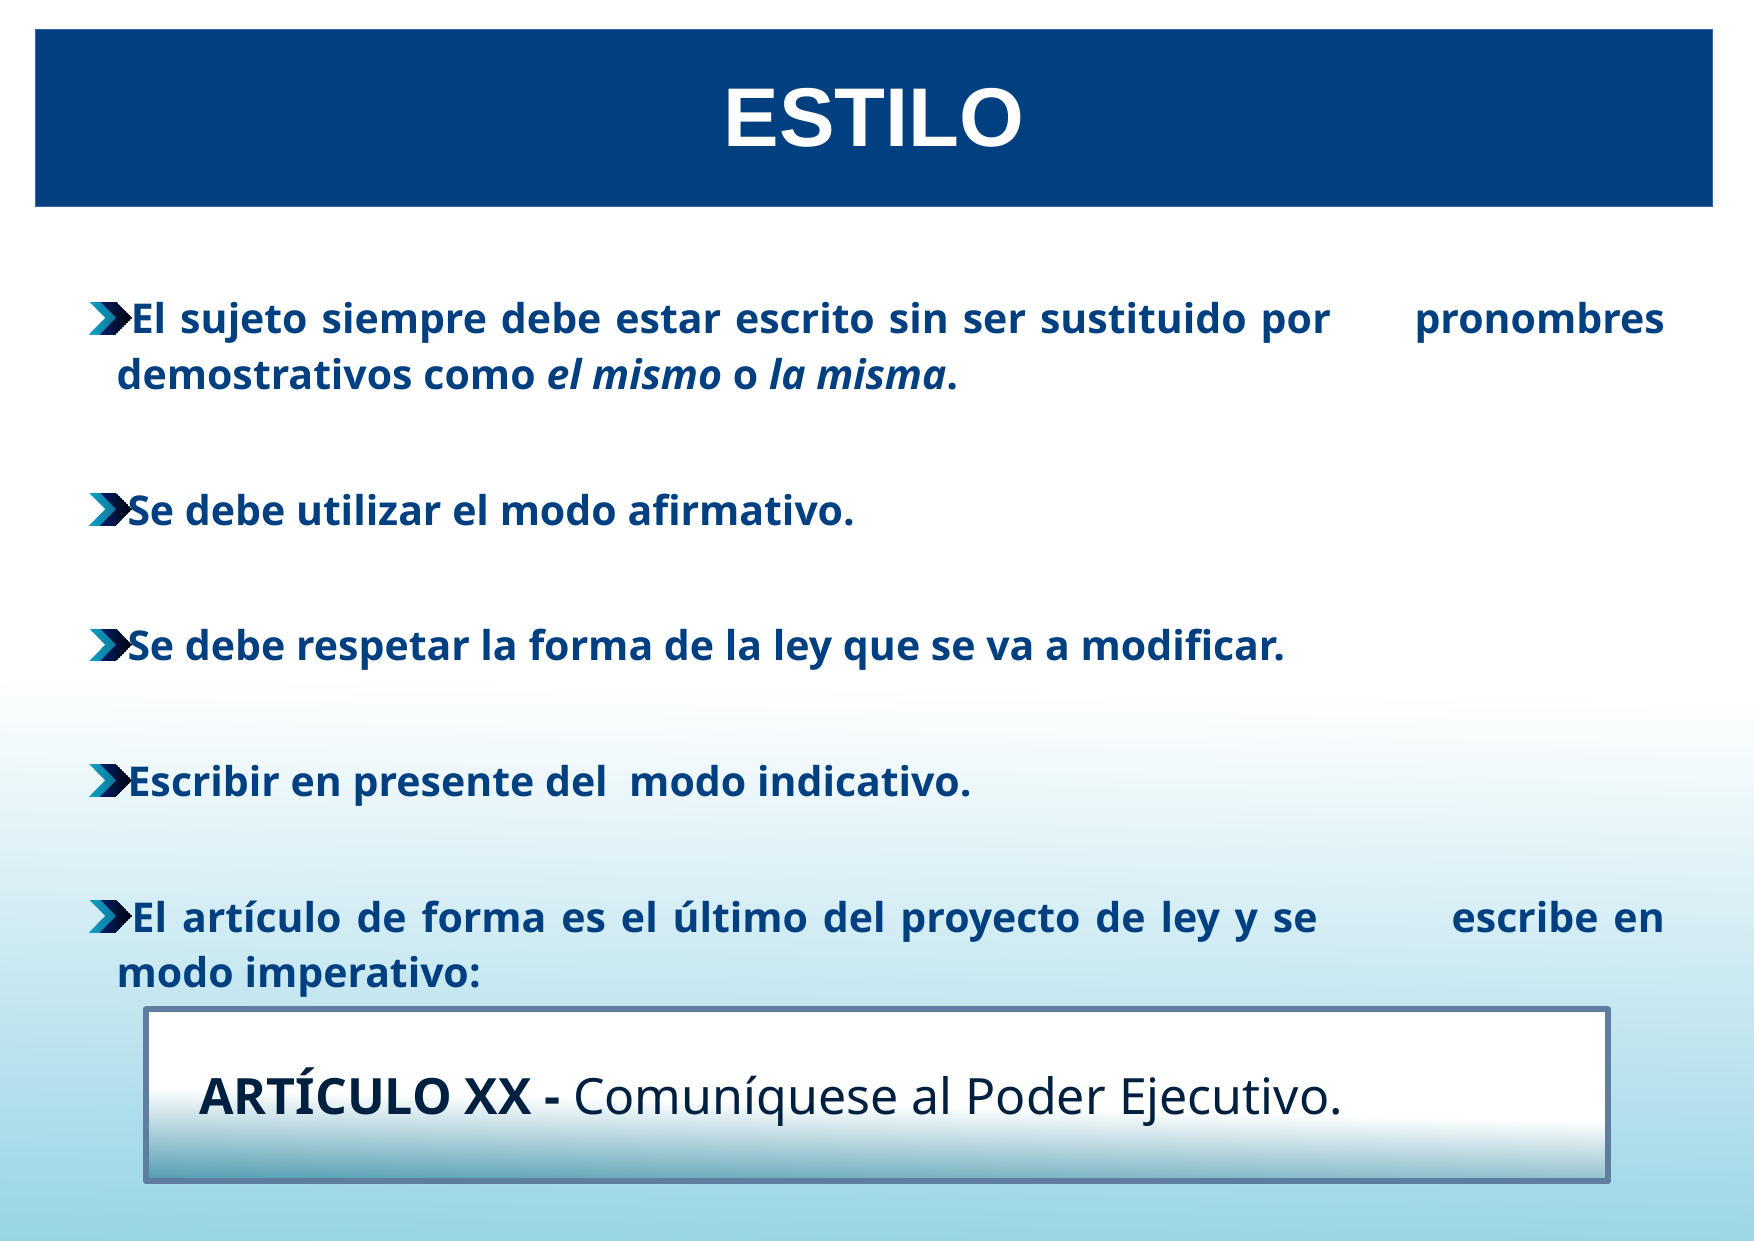

ESTILO
# El sujeto siempre debe estar escrito sin ser sustituido por pronombres demostrativos como el mismo o la misma.
 Se debe utilizar el modo afirmativo.
 Se debe respetar la forma de la ley que se va a modificar.
 Escribir en presente del modo indicativo.
 El artículo de forma es el último del proyecto de ley y se escribe en modo imperativo:
ARTÍCULO XX - Comuníquese al Poder Ejecutivo.